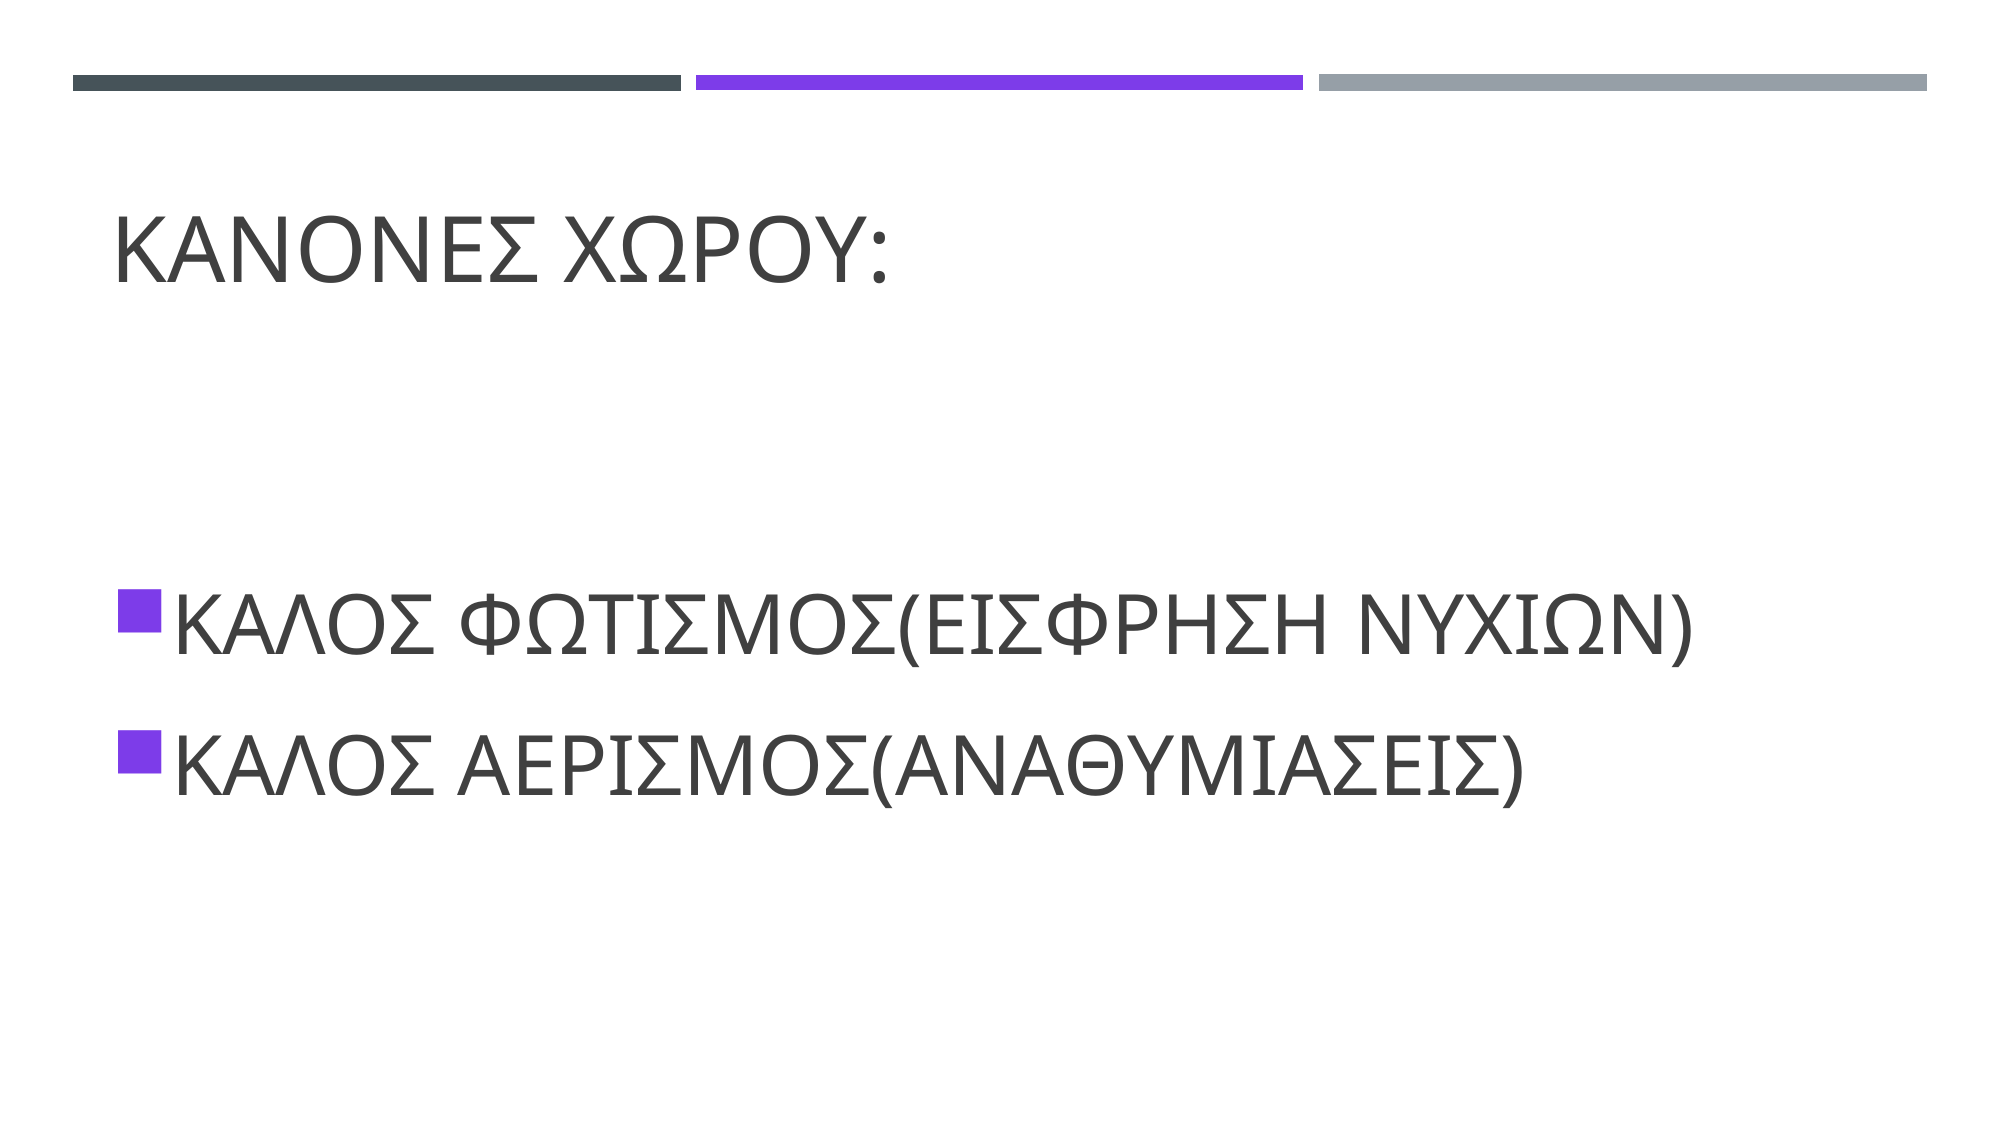

# ΚΑΝΟΝΕΣ ΧΩΡΟΥ:
ΚΑΛΟΣ ΦΩΤΙΣΜΟΣ(ΕΙΣΦΡΗΣΗ ΝΥΧΙΩΝ)
ΚΑΛΟΣ ΑΕΡΙΣΜΟΣ(ΑΝΑΘΥΜΙΑΣΕΙΣ)